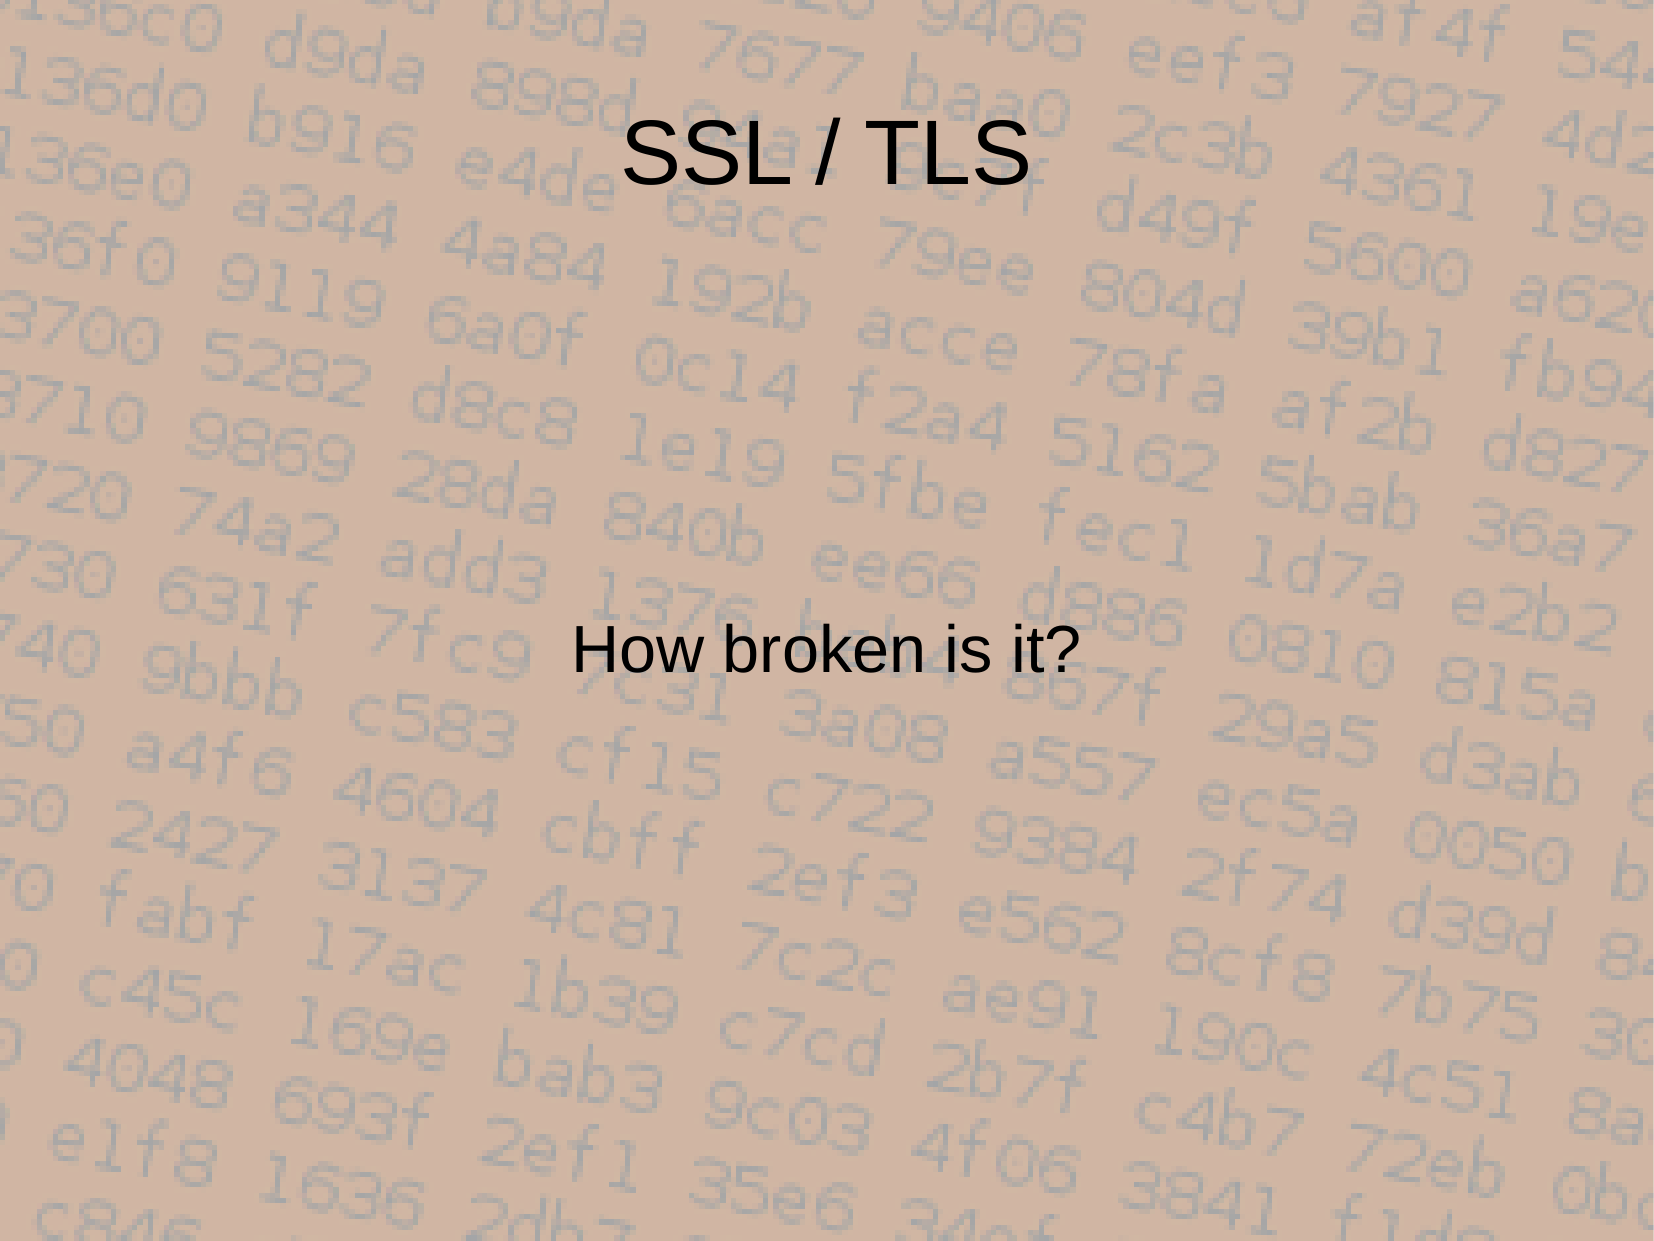

# SSL / TLS
How broken is it?